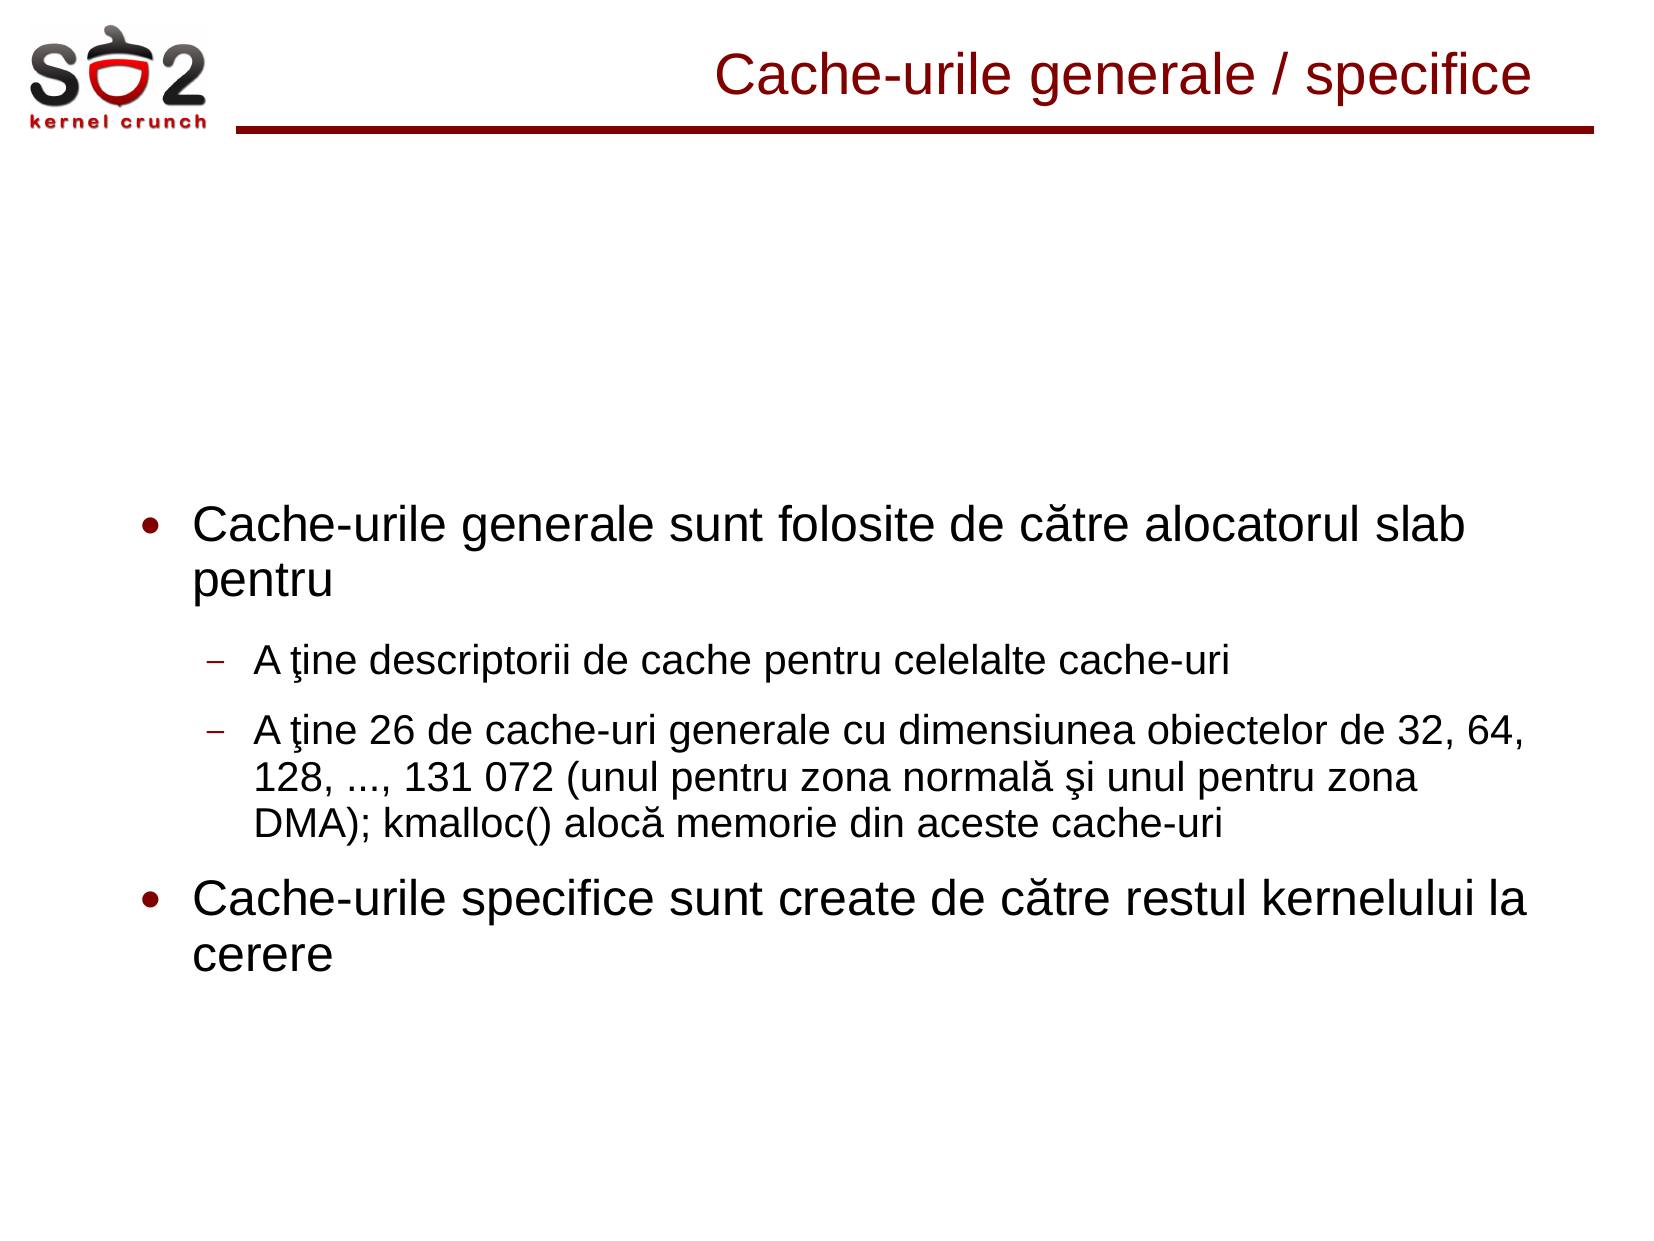

# Cache-urile generale / specifice
Cache-urile generale sunt folosite de către alocatorul slab pentru
A ţine descriptorii de cache pentru celelalte cache-uri
A ţine 26 de cache-uri generale cu dimensiunea obiectelor de 32, 64, 128, ..., 131 072 (unul pentru zona normală şi unul pentru zona DMA); kmalloc() alocă memorie din aceste cache-uri
Cache-urile specifice sunt create de către restul kernelului la cerere